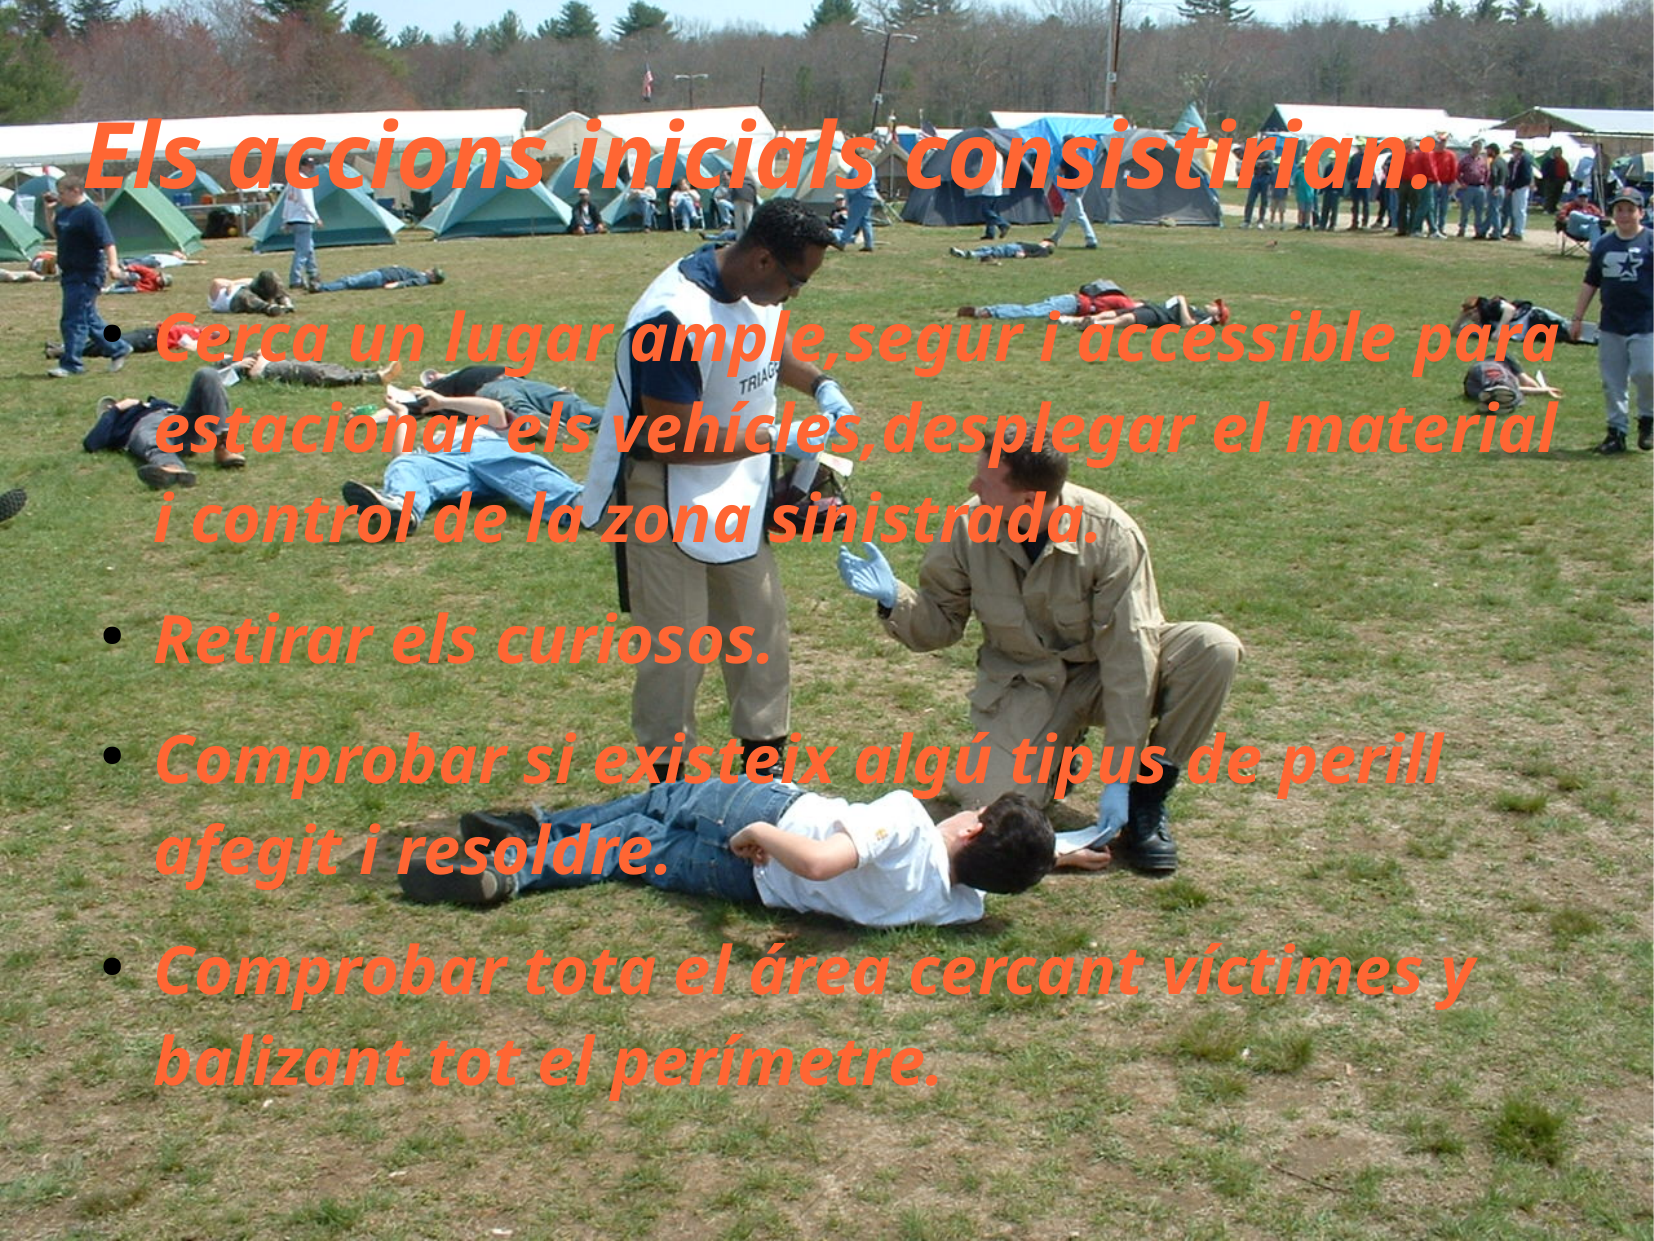

# Els accions inicials consistirian:
Cerca un lugar ample,segur i accessible para estacionar els vehícles,desplegar el material i control de la zona sinistrada.
Retirar els curiosos.
Comprobar si existeix algú tipus de perill afegit i resoldre.
Comprobar tota el área cercant víctimes y balizant tot el perímetre.